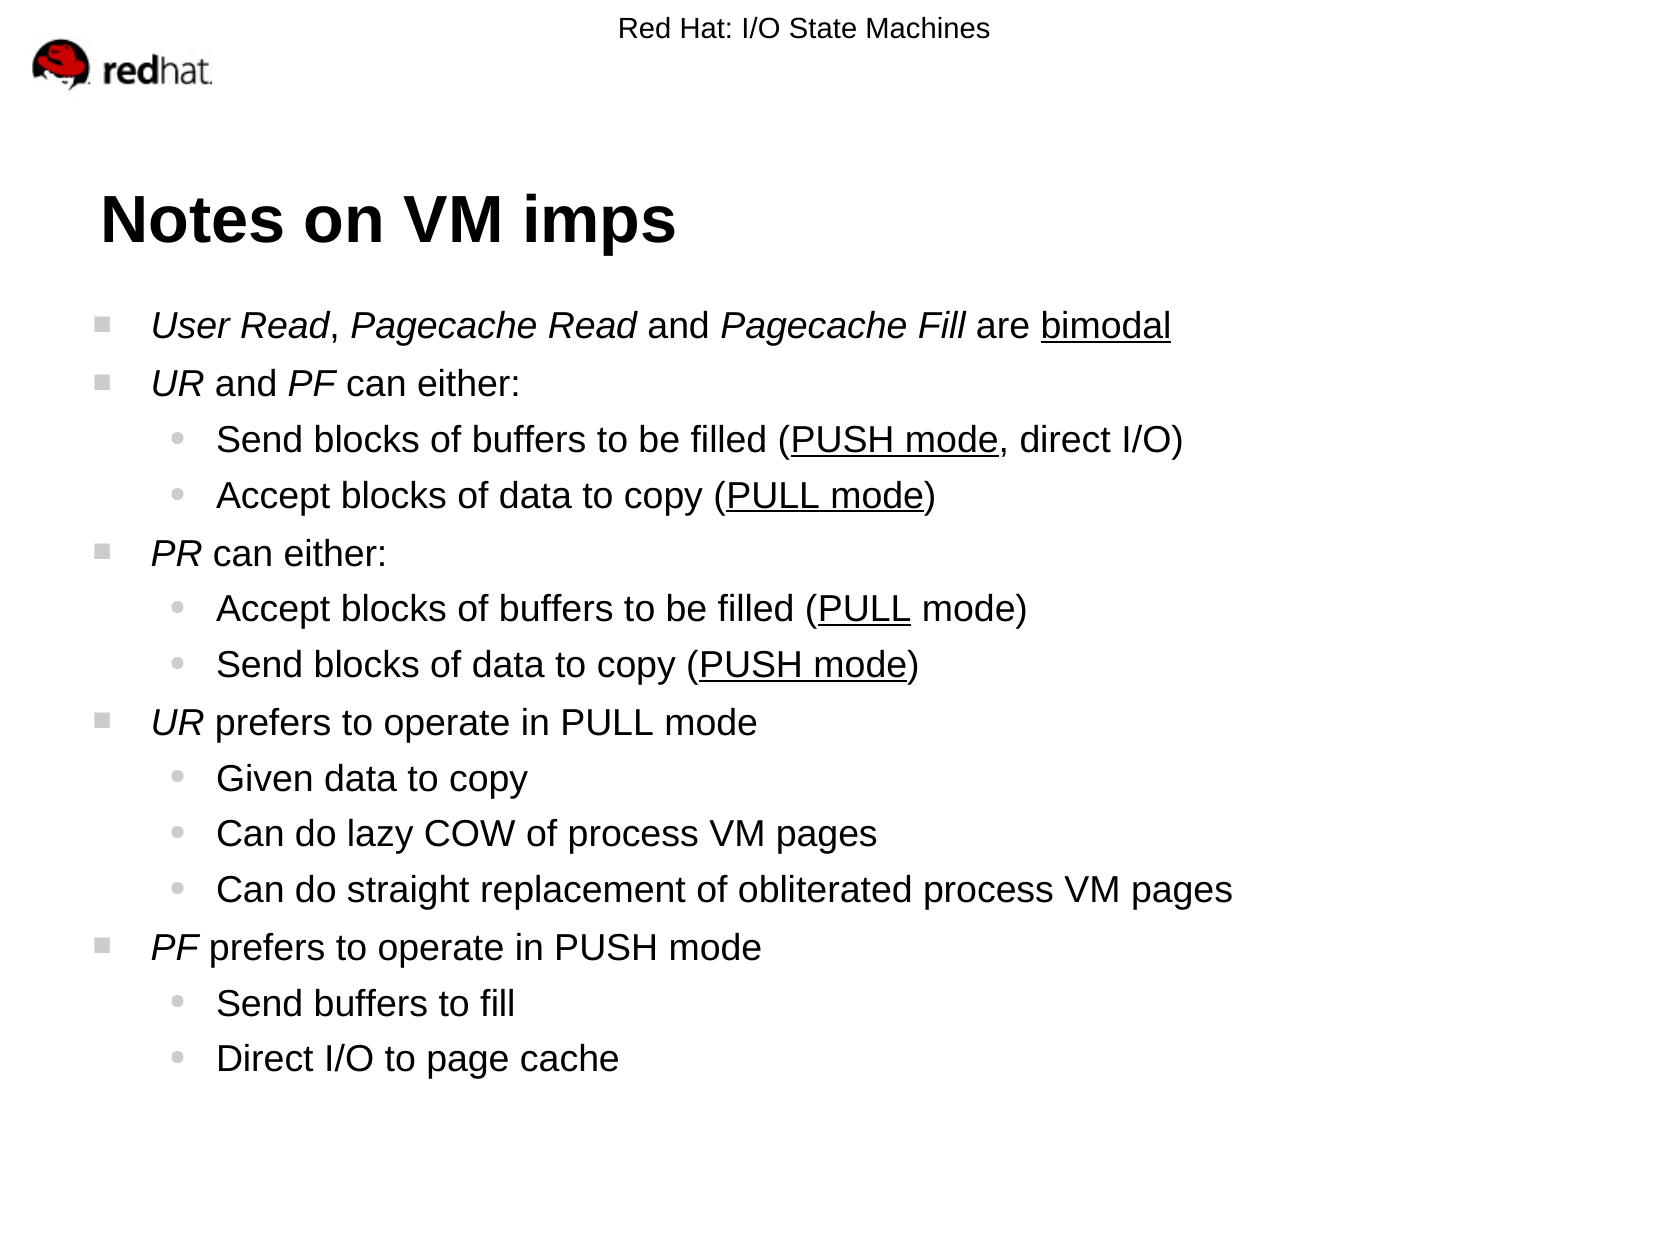

# Notes on VM imps
User Read, Pagecache Read and Pagecache Fill are bimodal
UR and PF can either:
Send blocks of buffers to be filled (PUSH mode, direct I/O)
Accept blocks of data to copy (PULL mode)
PR can either:
Accept blocks of buffers to be filled (PULL mode)
Send blocks of data to copy (PUSH mode)
UR prefers to operate in PULL mode
Given data to copy
Can do lazy COW of process VM pages
Can do straight replacement of obliterated process VM pages
PF prefers to operate in PUSH mode
Send buffers to fill
Direct I/O to page cache